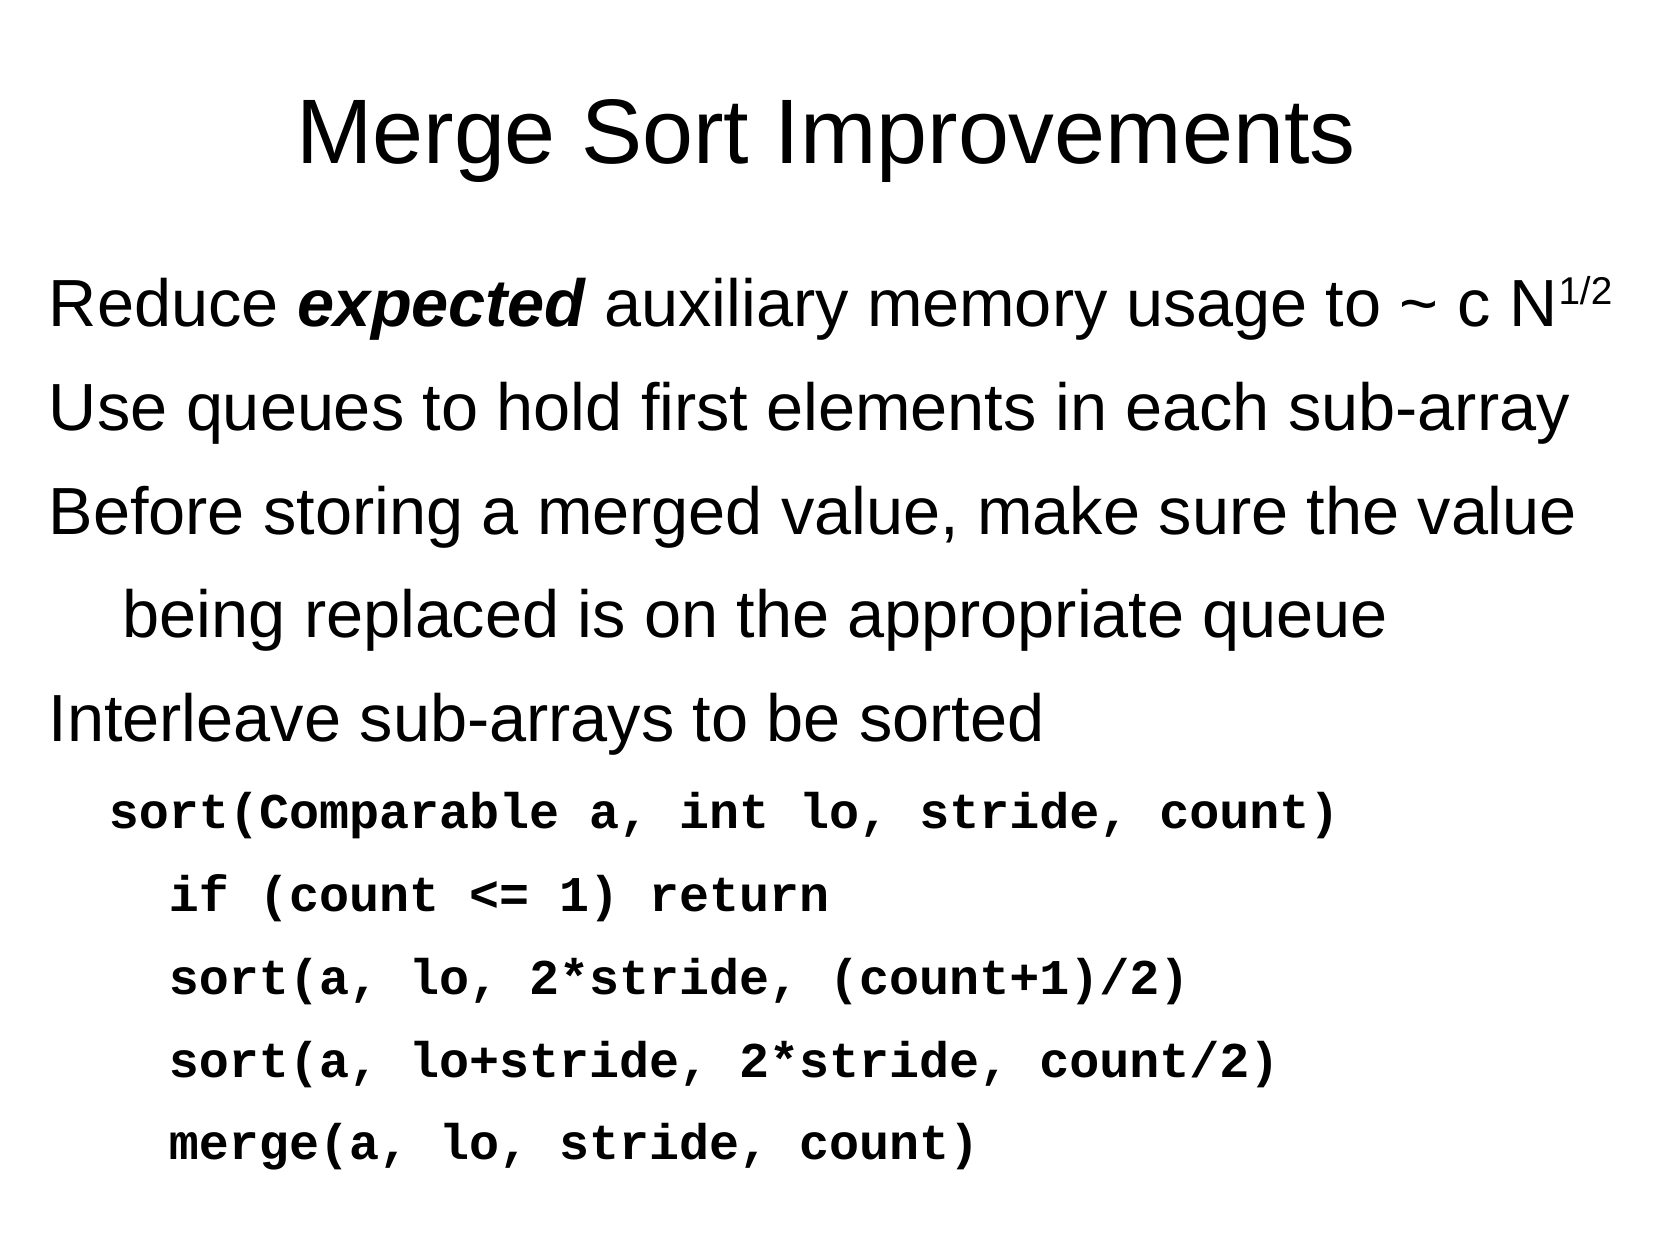

# Merge Sort Improvements
Reduce expected auxiliary memory usage to ~ c N1/2
Use queues to hold first elements in each sub-array
Before storing a merged value, make sure the value
 being replaced is on the appropriate queue
Interleave sub-arrays to be sorted
 sort(Comparable a, int lo, stride, count)
 if (count <= 1) return
 sort(a, lo, 2*stride, (count+1)/2)
 sort(a, lo+stride, 2*stride, count/2)
 merge(a, lo, stride, count)